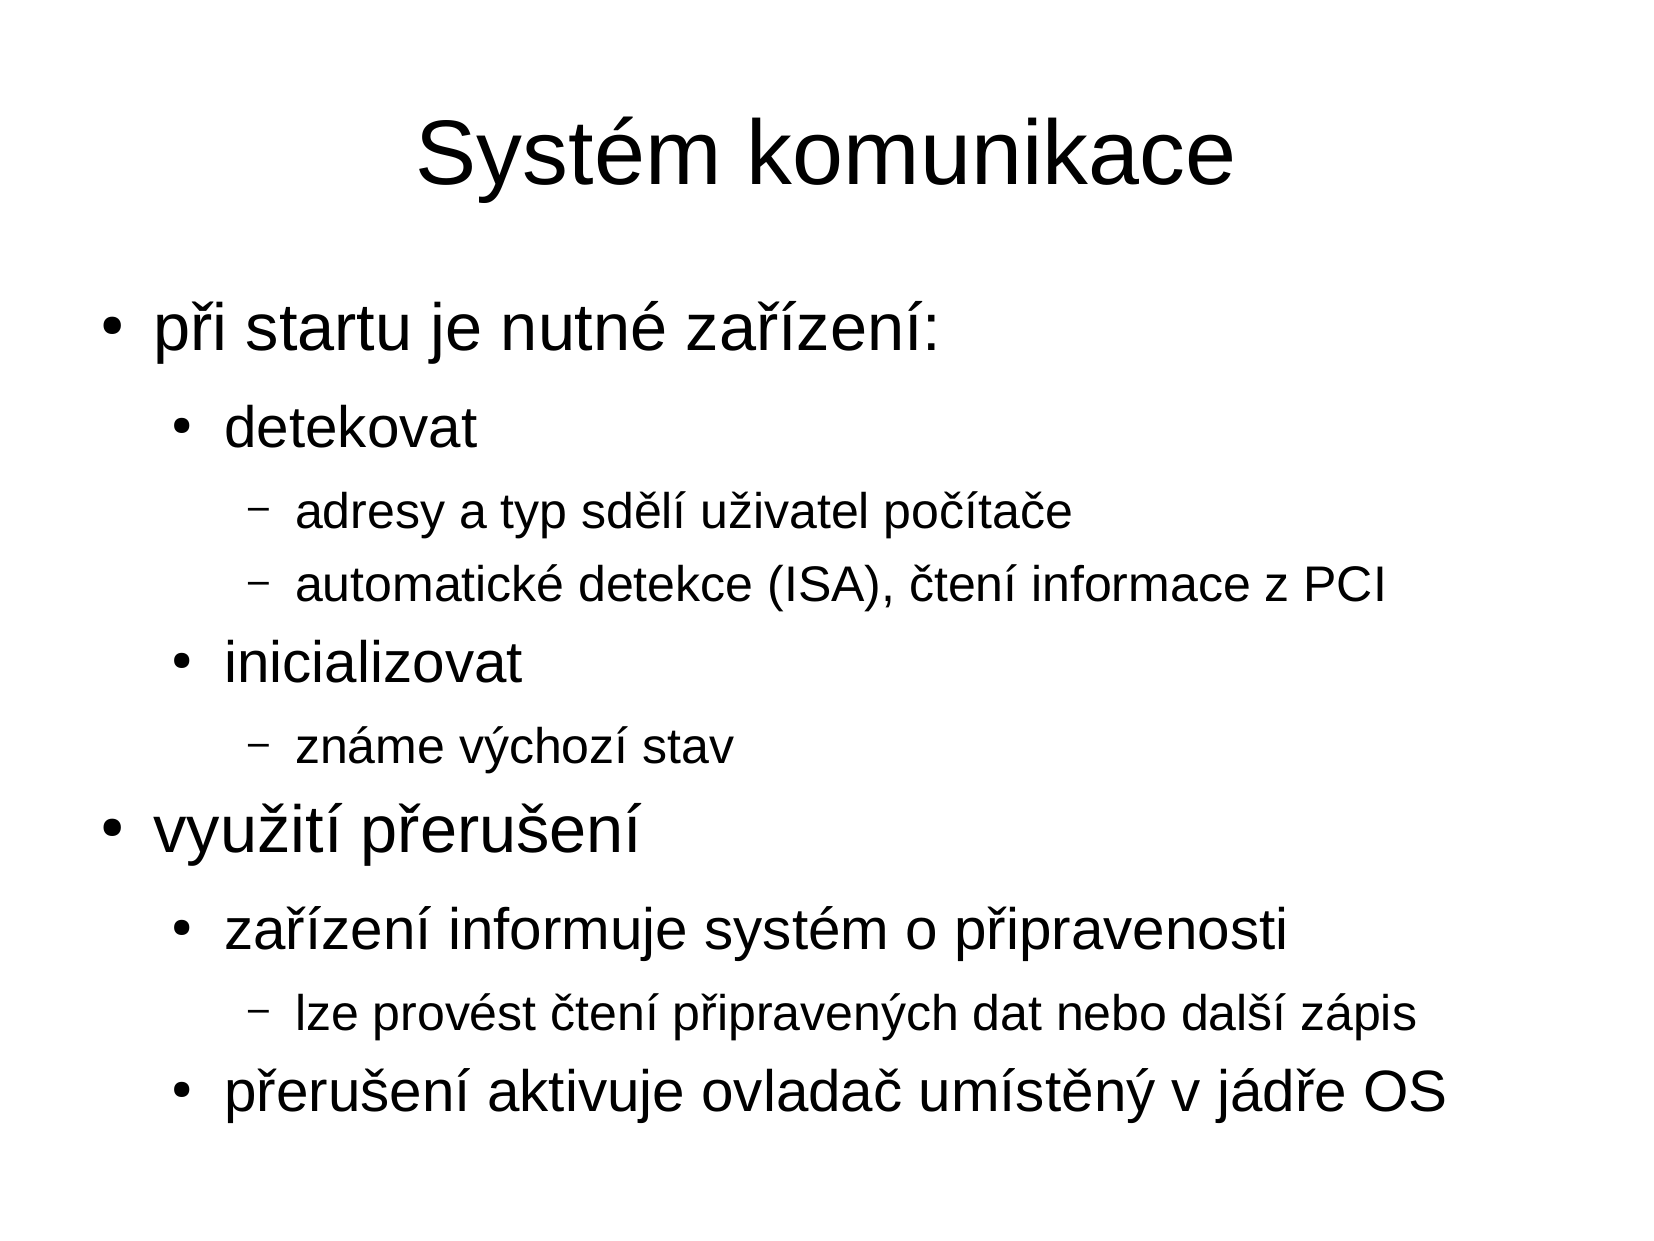

# Systém komunikace
při startu je nutné zařízení:
detekovat
adresy a typ sdělí uživatel počítače
automatické detekce (ISA), čtení informace z PCI
inicializovat
známe výchozí stav
využití přerušení
zařízení informuje systém o připravenosti
lze provést čtení připravených dat nebo další zápis
přerušení aktivuje ovladač umístěný v jádře OS